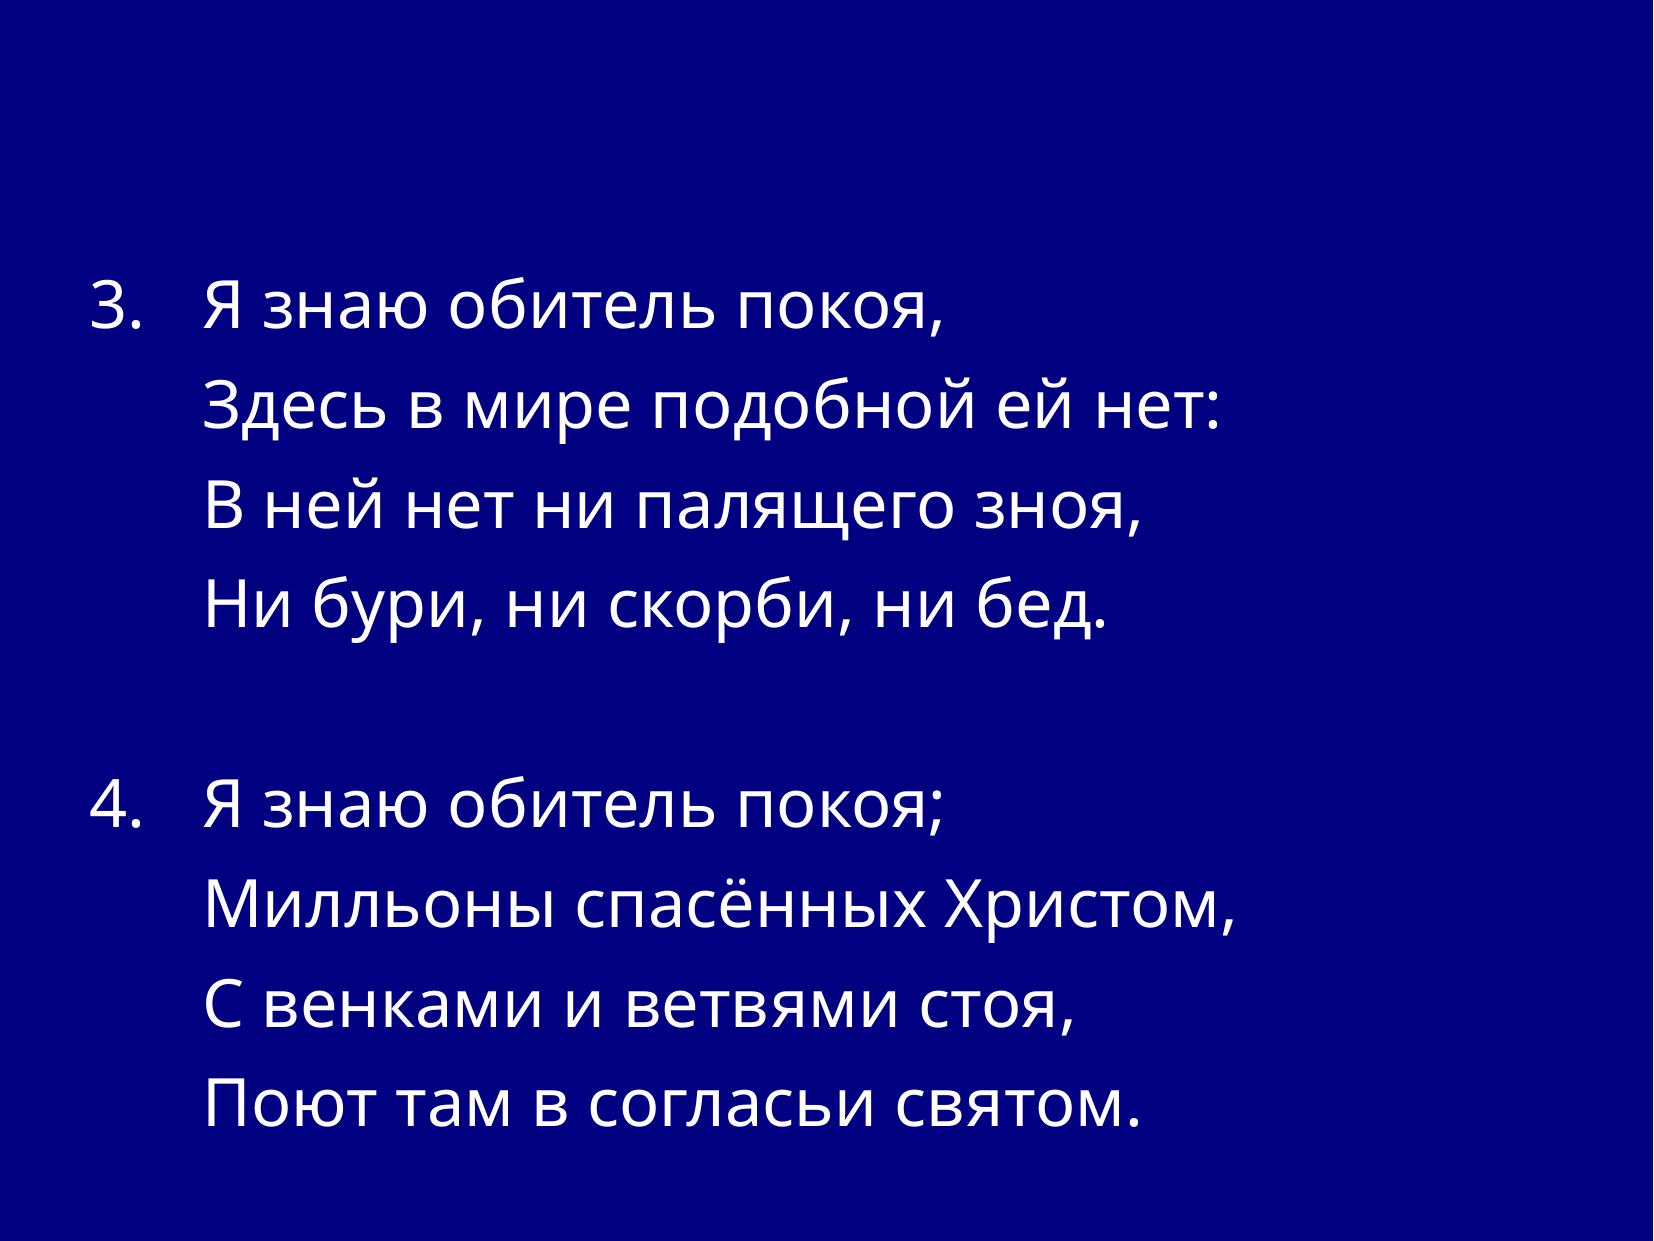

3.	Я знаю обитель покоя,
	Здесь в мире подобной ей нет:
	В ней нет ни палящего зноя,
	Ни бури, ни скорби, ни бед.
4.	Я знаю обитель покоя;
	Милльоны спасённых Христом,
	С венками и ветвями стоя,
	Поют там в согласьи святом.